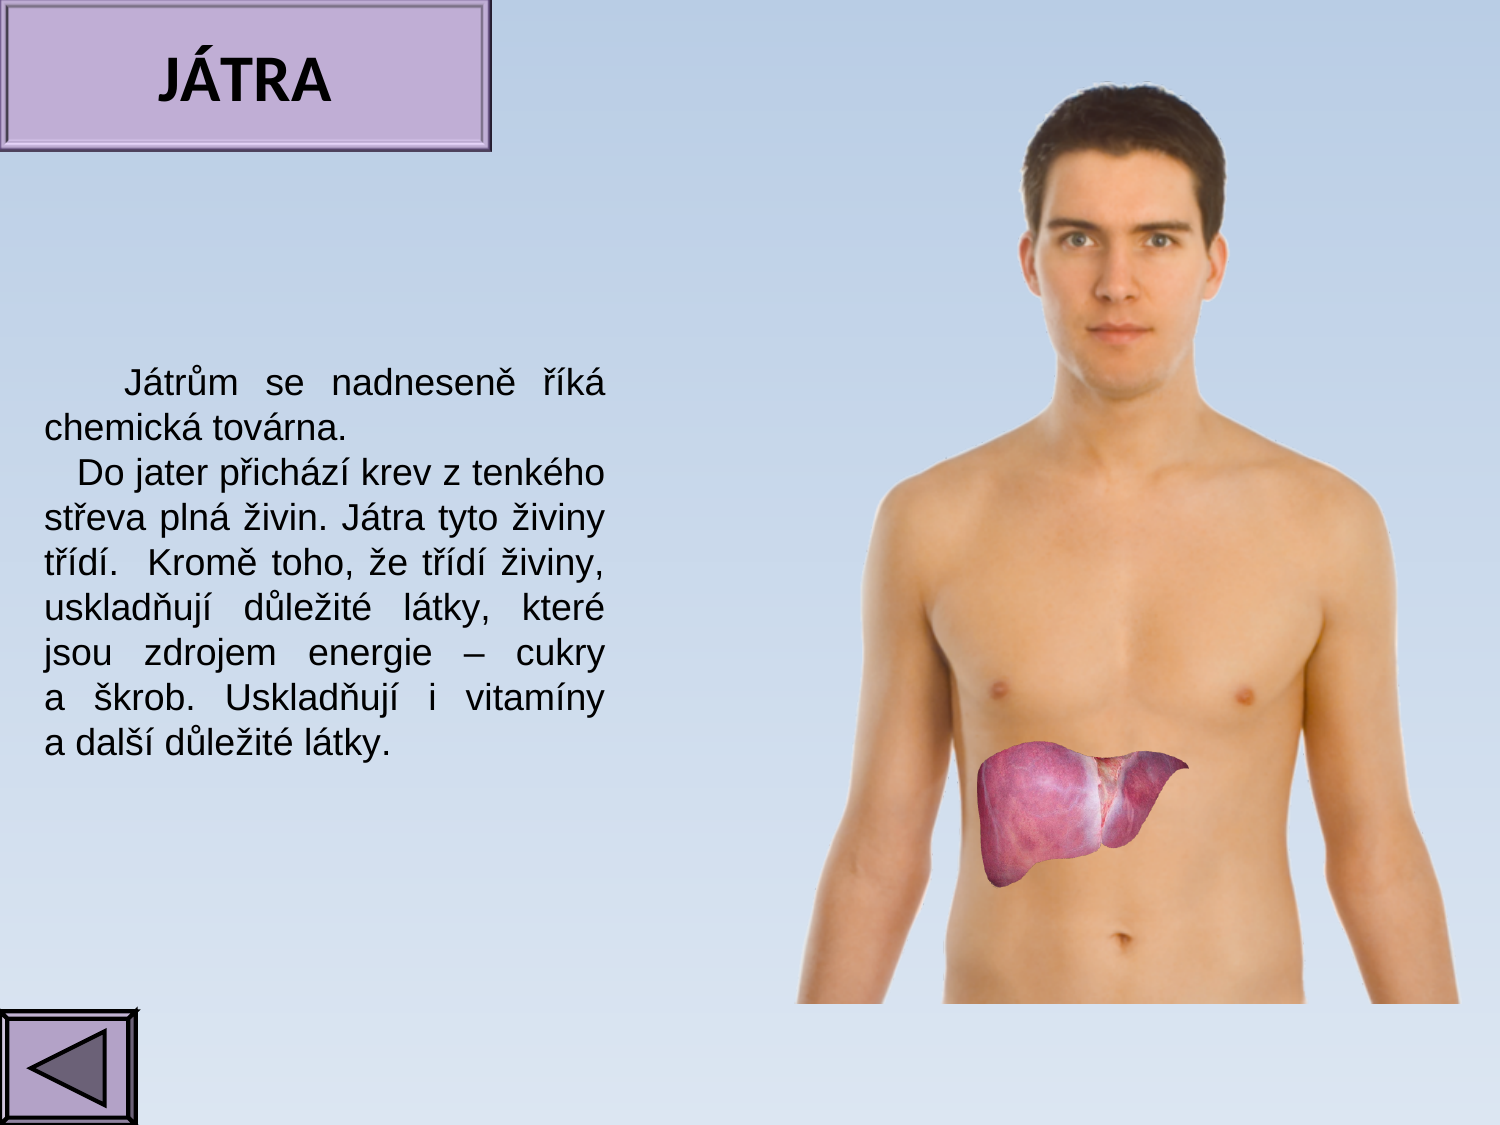

JÁTRA
 Játrům se nadneseně říká chemická továrna.
 Do jater přichází krev z tenkého střeva plná živin. Játra tyto živiny třídí. Kromě toho, že třídí živiny, uskladňují důležité látky, které jsou zdrojem energie – cukry
a škrob. Uskladňují i vitamíny
a další důležité látky.